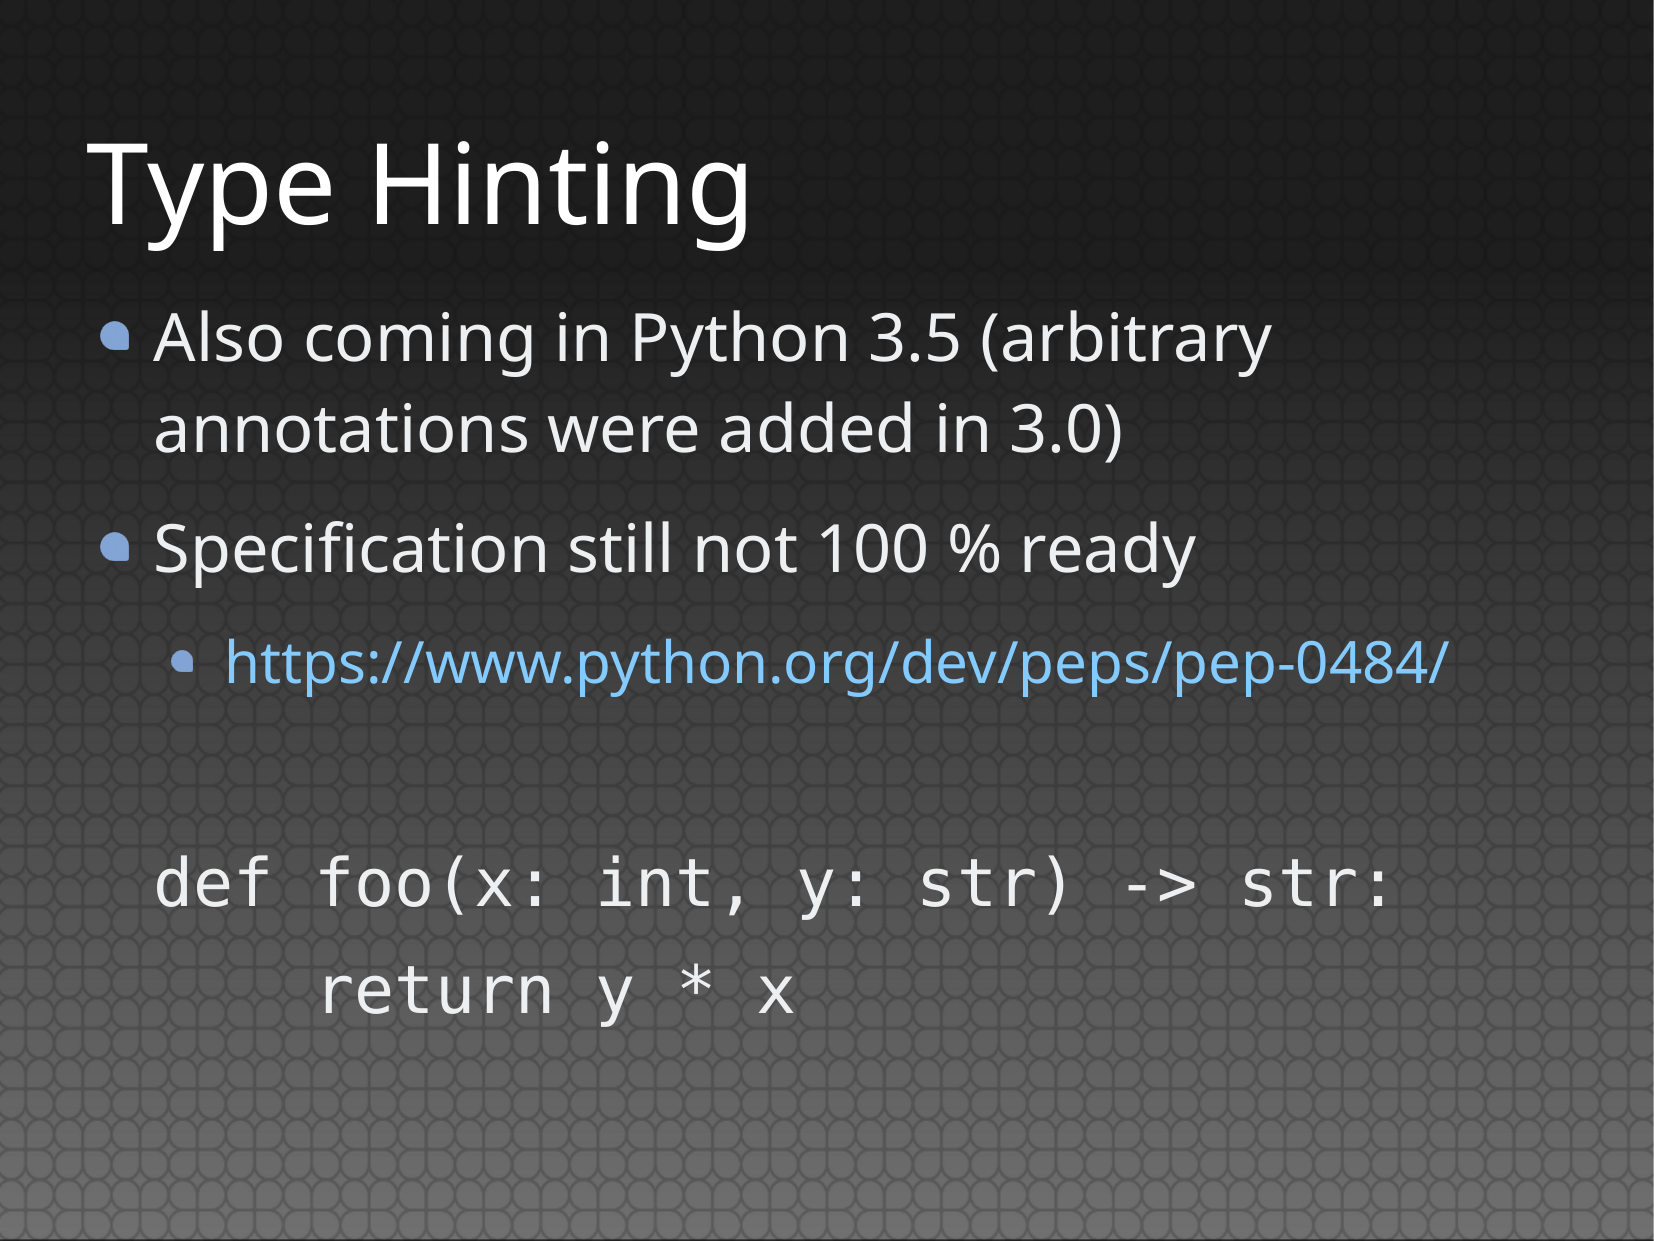

# Type Hinting
Also coming in Python 3.5 (arbitrary annotations were added in 3.0)
Specification still not 100 % ready
https://www.python.org/dev/peps/pep-0484/
def foo(x: int, y: str) -> str:
 return y * x